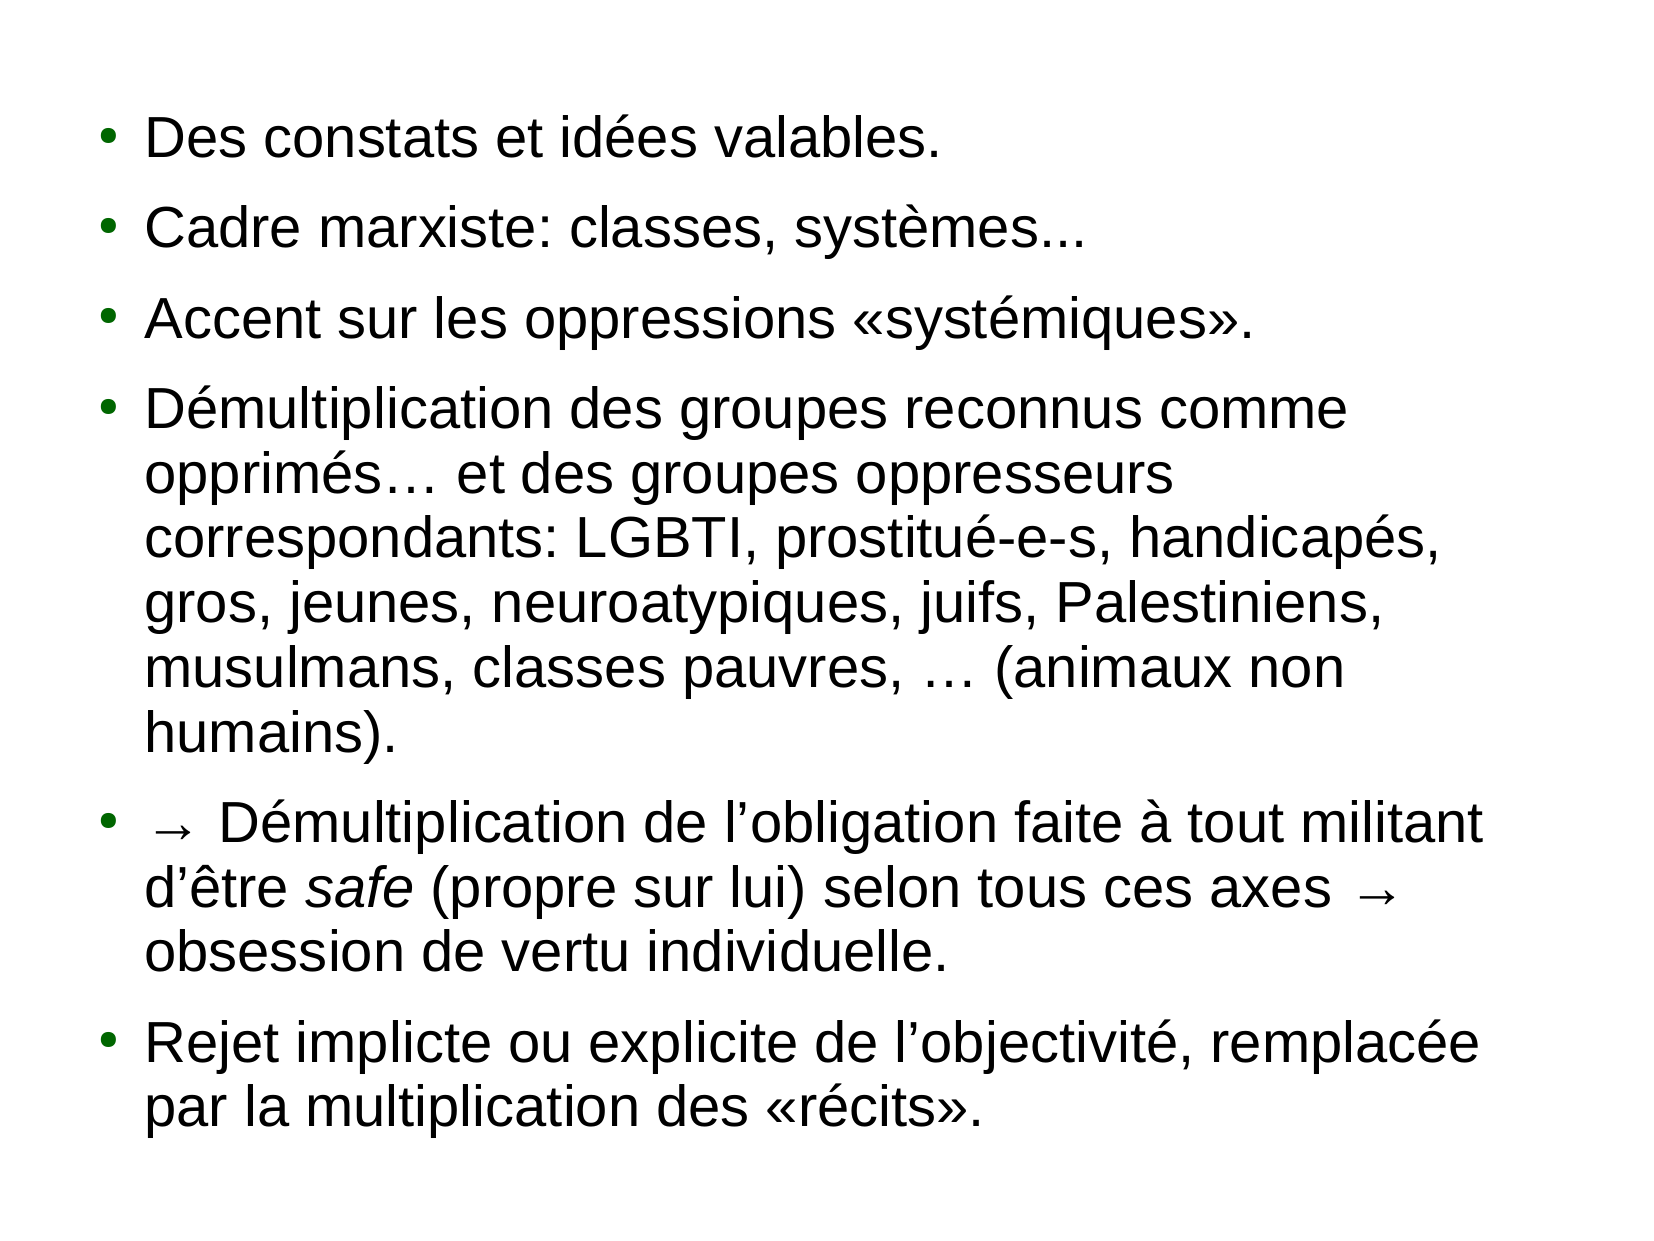

# Des constats et idées valables.
Cadre marxiste: classes, systèmes...
Accent sur les oppressions «systémiques».
Démultiplication des groupes reconnus comme opprimés… et des groupes oppresseurs correspondants: LGBTI, prostitué-e-s, handicapés, gros, jeunes, neuroatypiques, juifs, Palestiniens, musulmans, classes pauvres, … (animaux non humains).
→ Démultiplication de l’obligation faite à tout militant d’être safe (propre sur lui) selon tous ces axes → obsession de vertu individuelle.
Rejet implicte ou explicite de l’objectivité, remplacée par la multiplication des «récits».